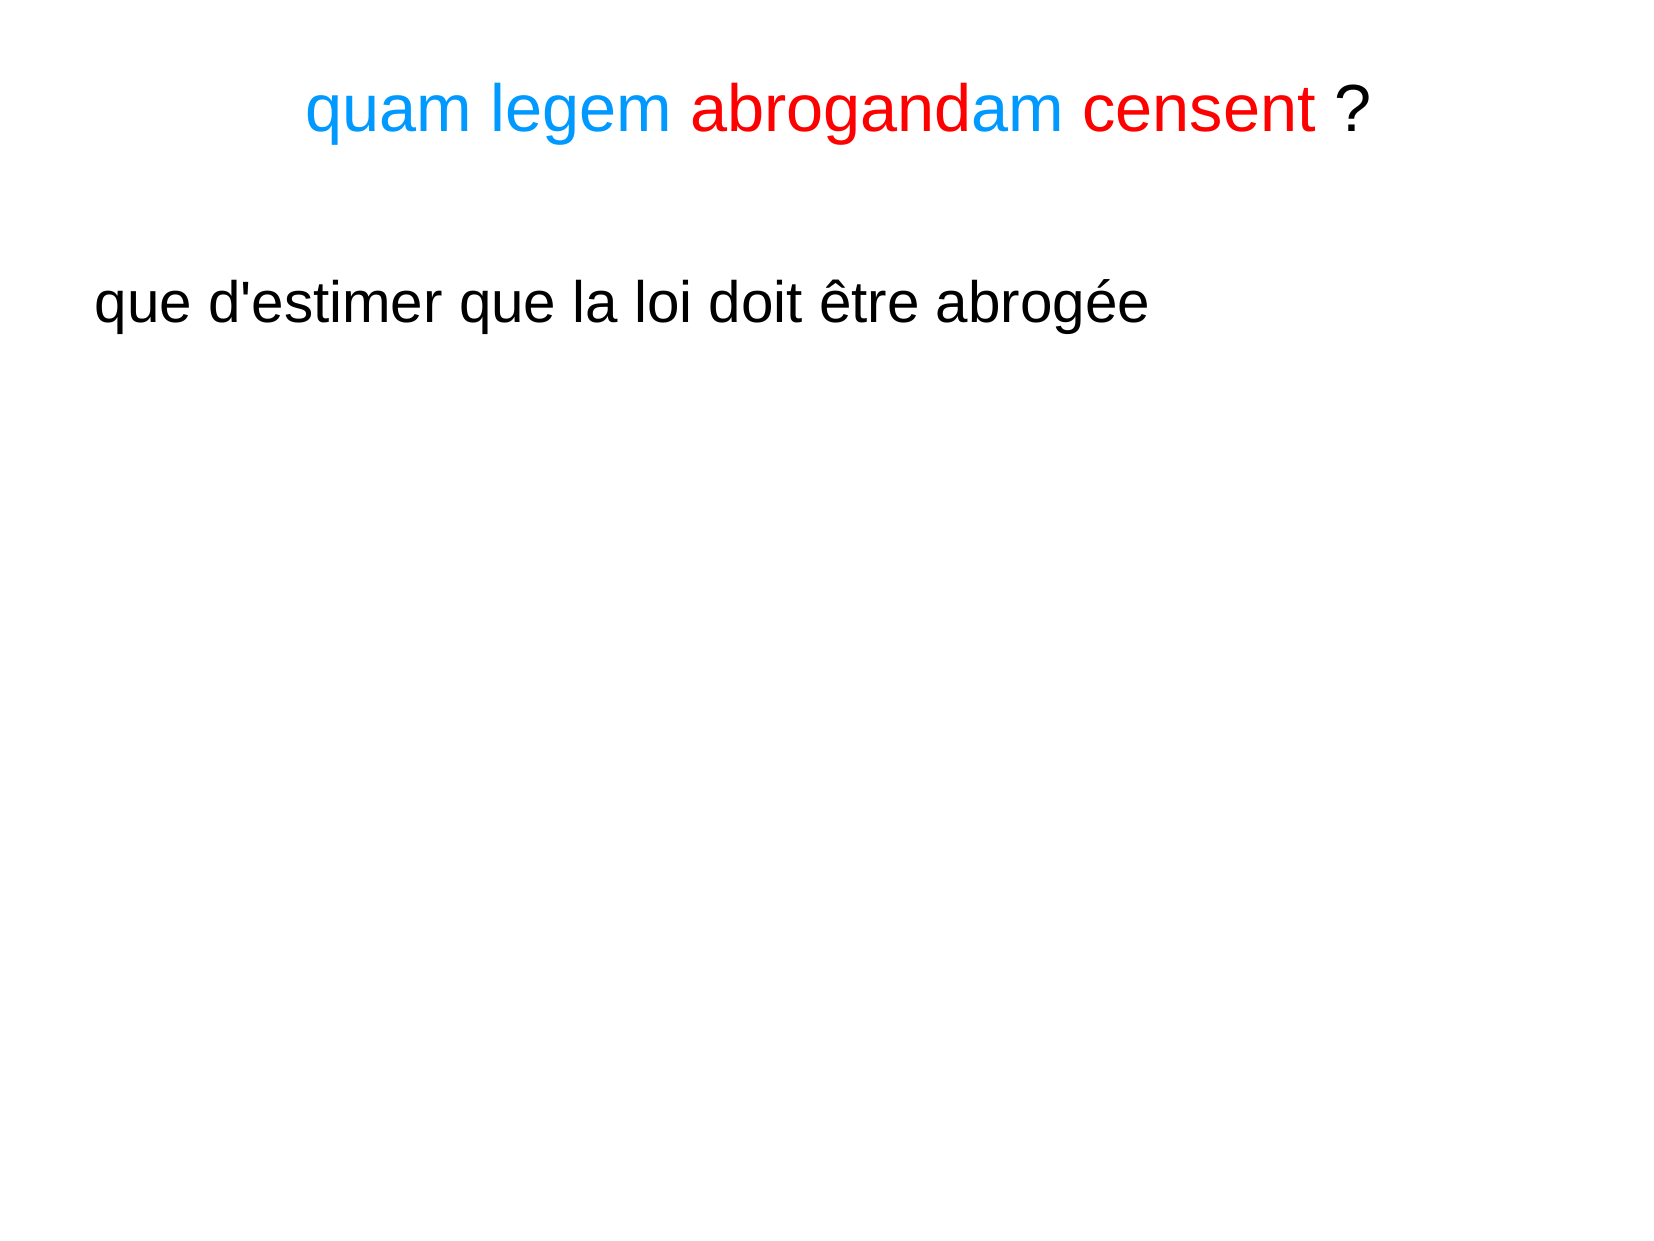

# quam legem abrogandam censent ?
que d'estimer que la loi doit être abrogée